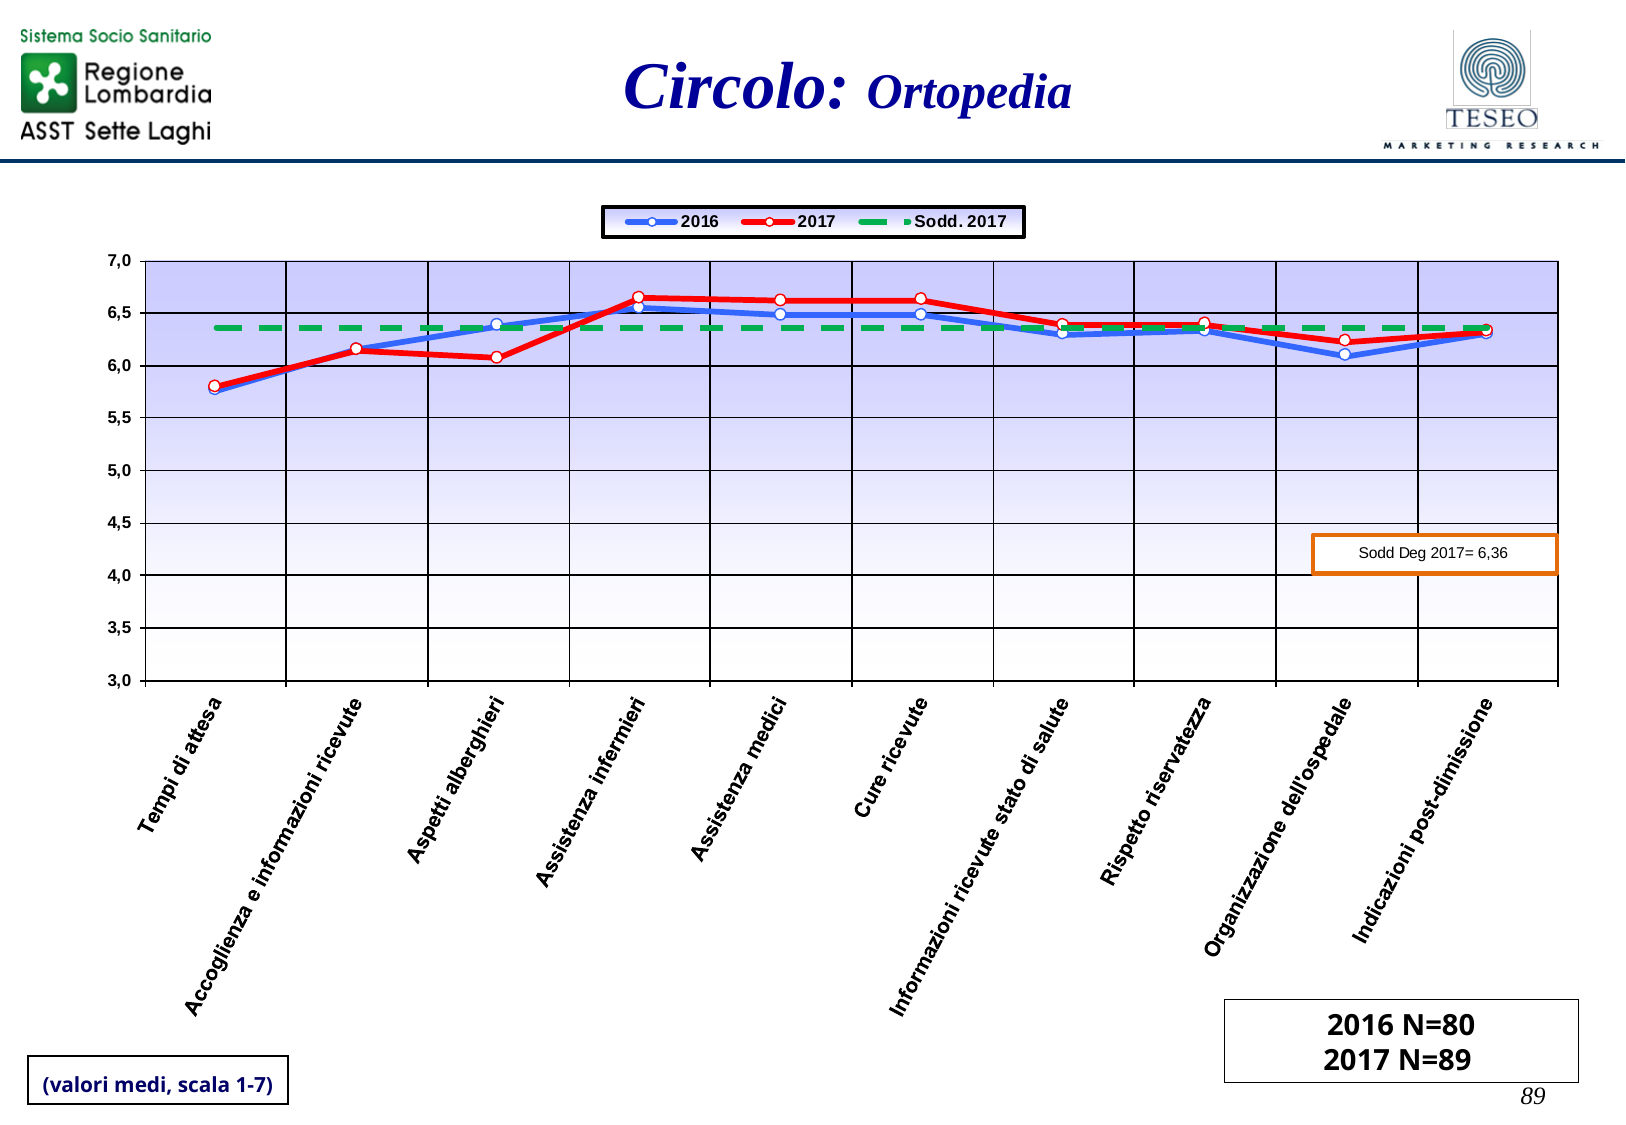

Circolo: Ortopedia
2016 N=80
2017 N=89
(valori medi, scala 1-7)